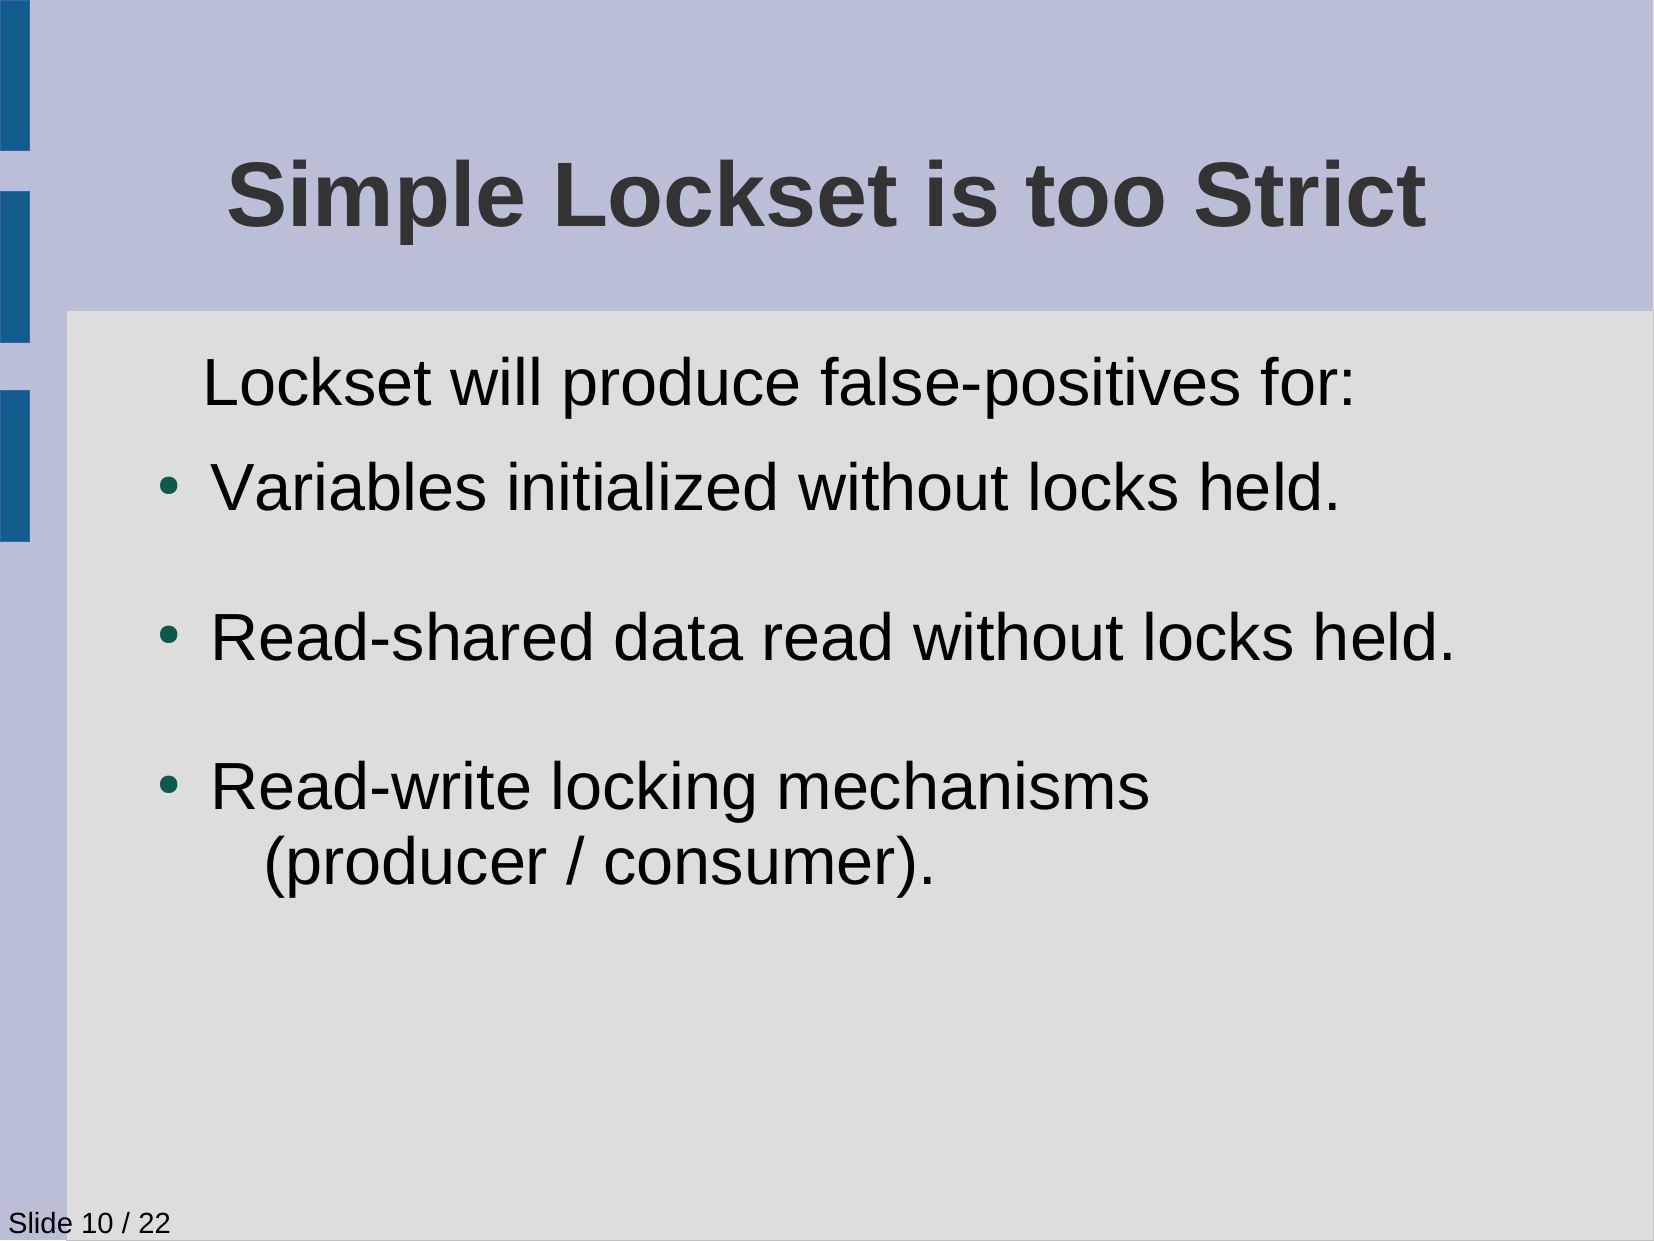

# Simple Lockset is too Strict
Lockset will produce false-positives for:
Variables initialized without locks held.
Read-shared data read without locks held.
Read-write locking mechanisms
(producer / consumer).
Slide 10 / 22